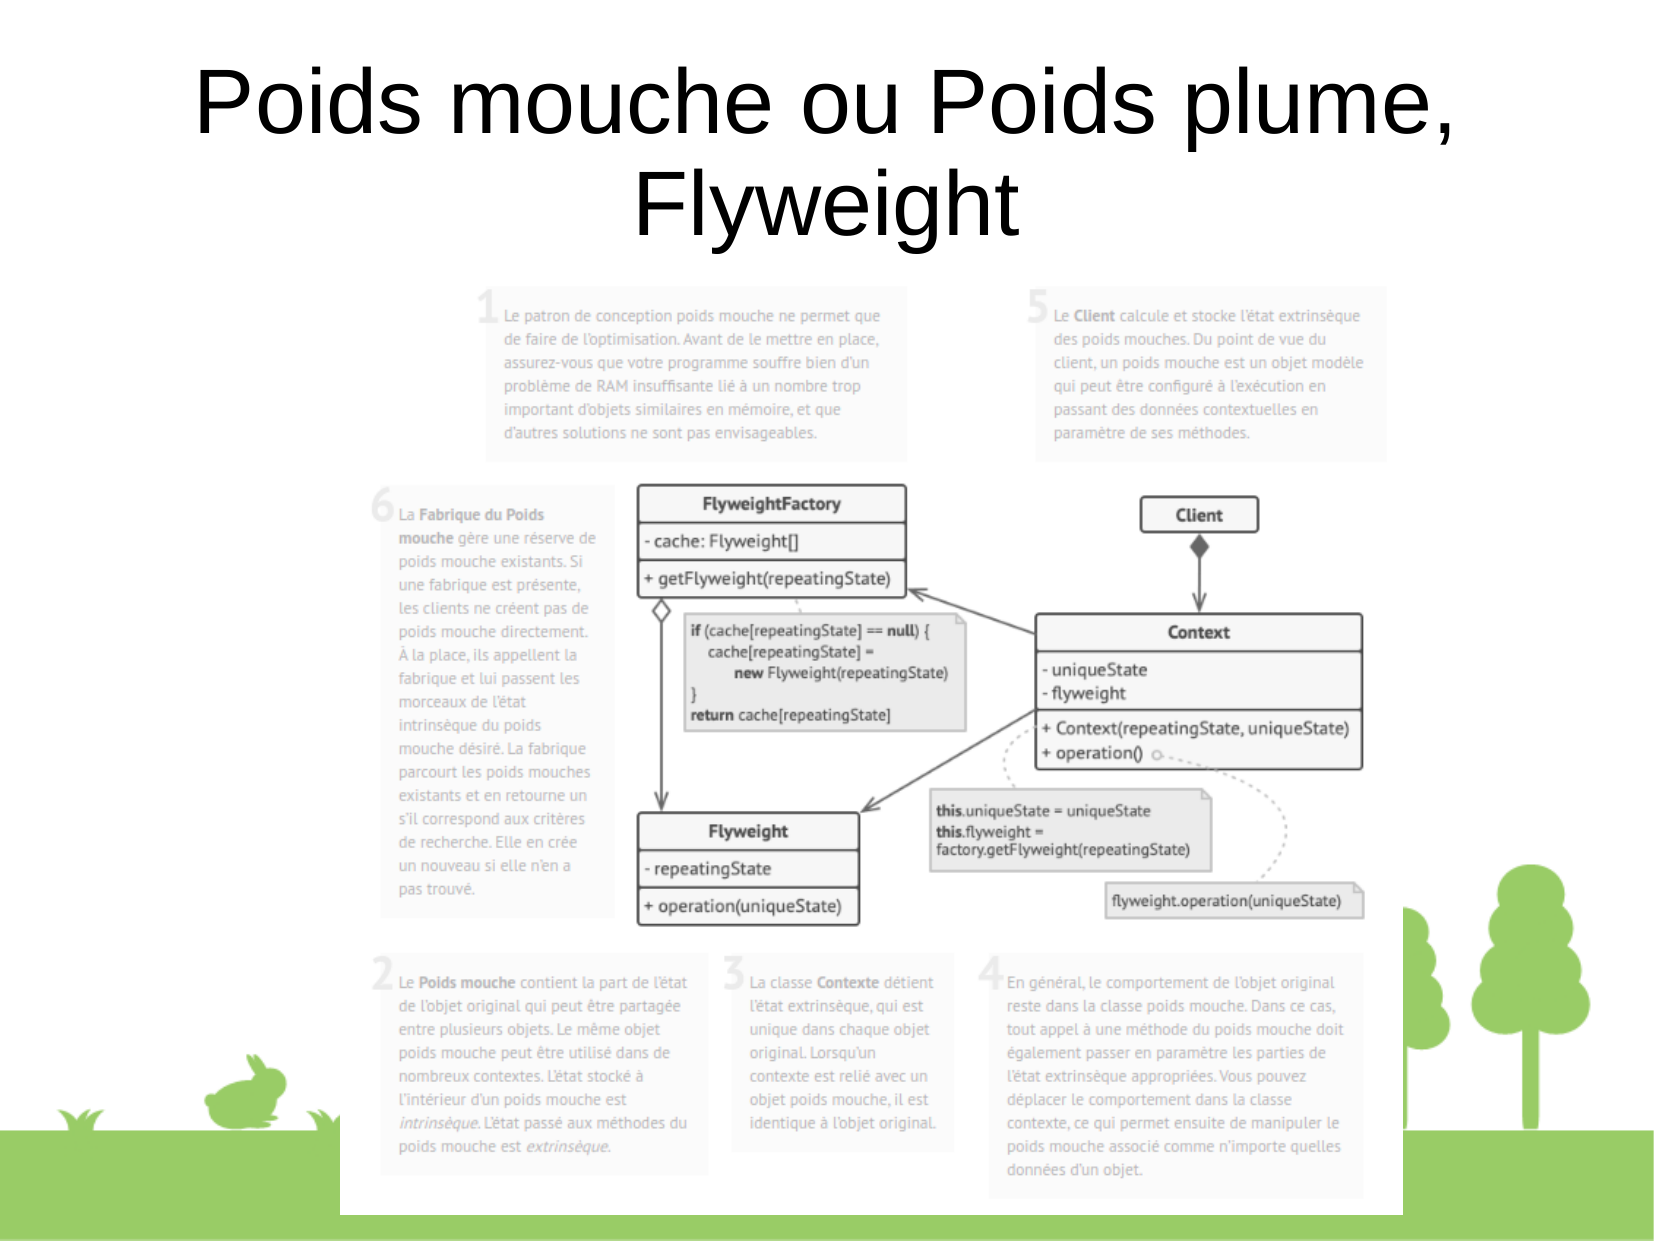

# Poids mouche ou Poids plume, Flyweight